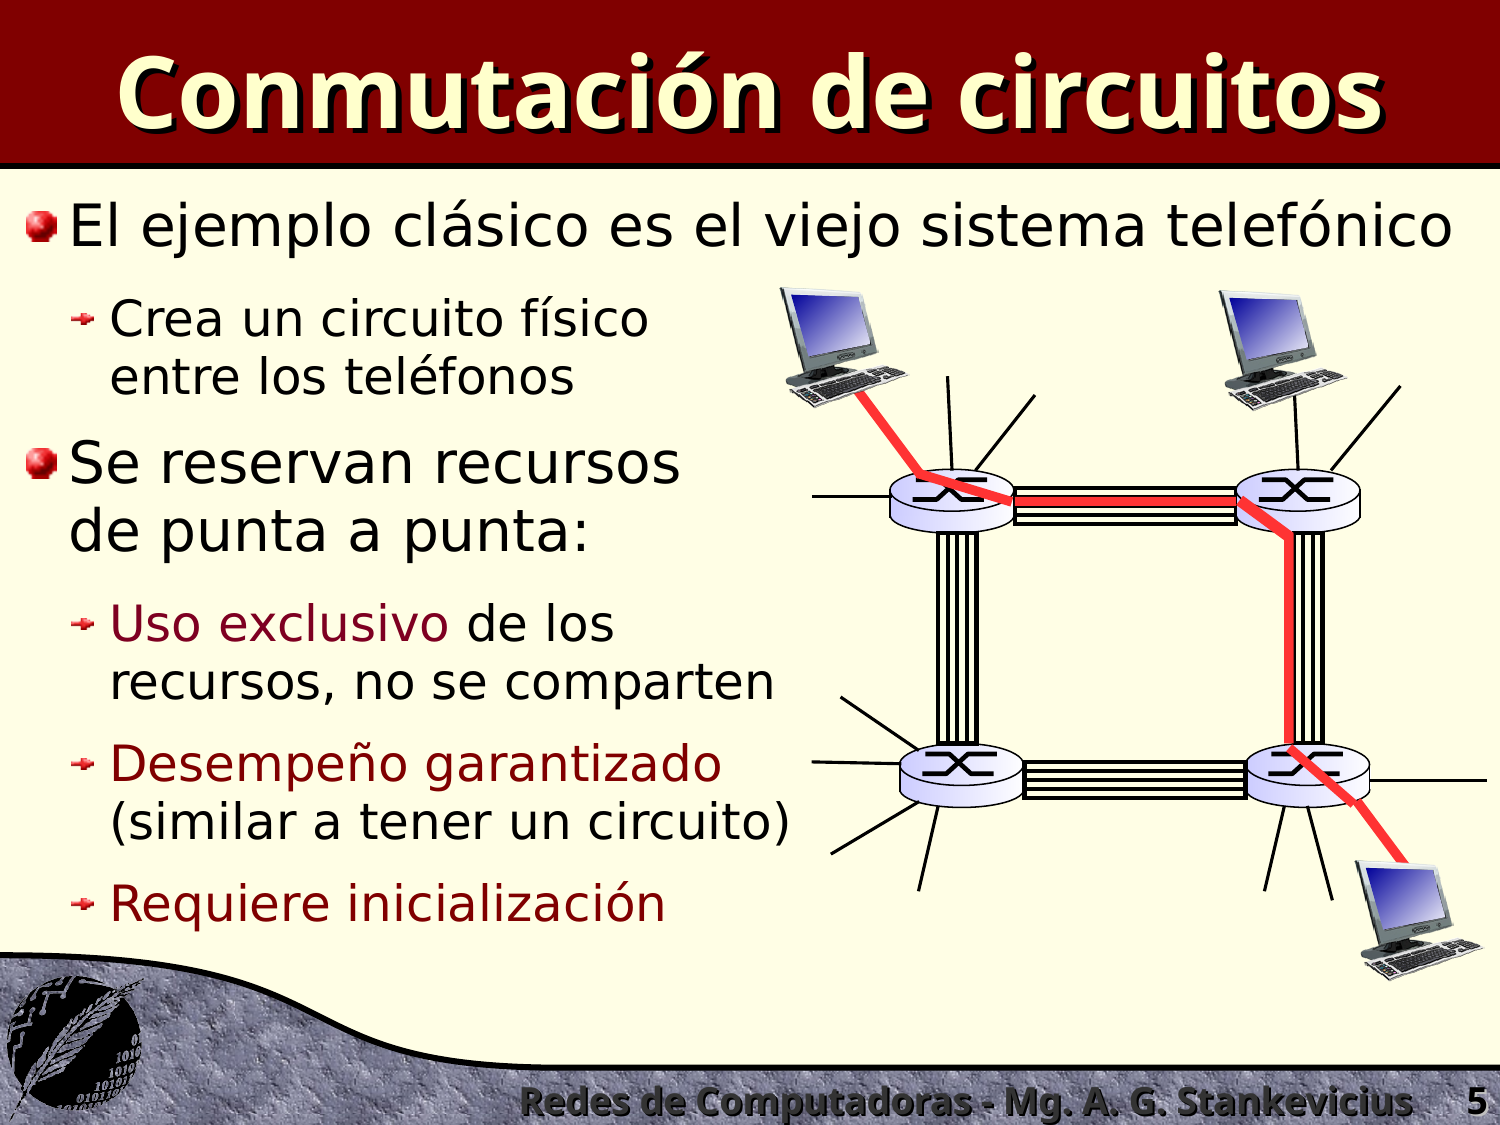

# Conmutación de circuitos
El ejemplo clásico es el viejo sistema telefónico
Crea un circuito físico
entre los teléfonos
Se reservan recursos
de punta a punta:
Uso exclusivo de los
recursos, no se comparten
Desempeño garantizado
(similar a tener un circuito)
Requiere inicialización
5